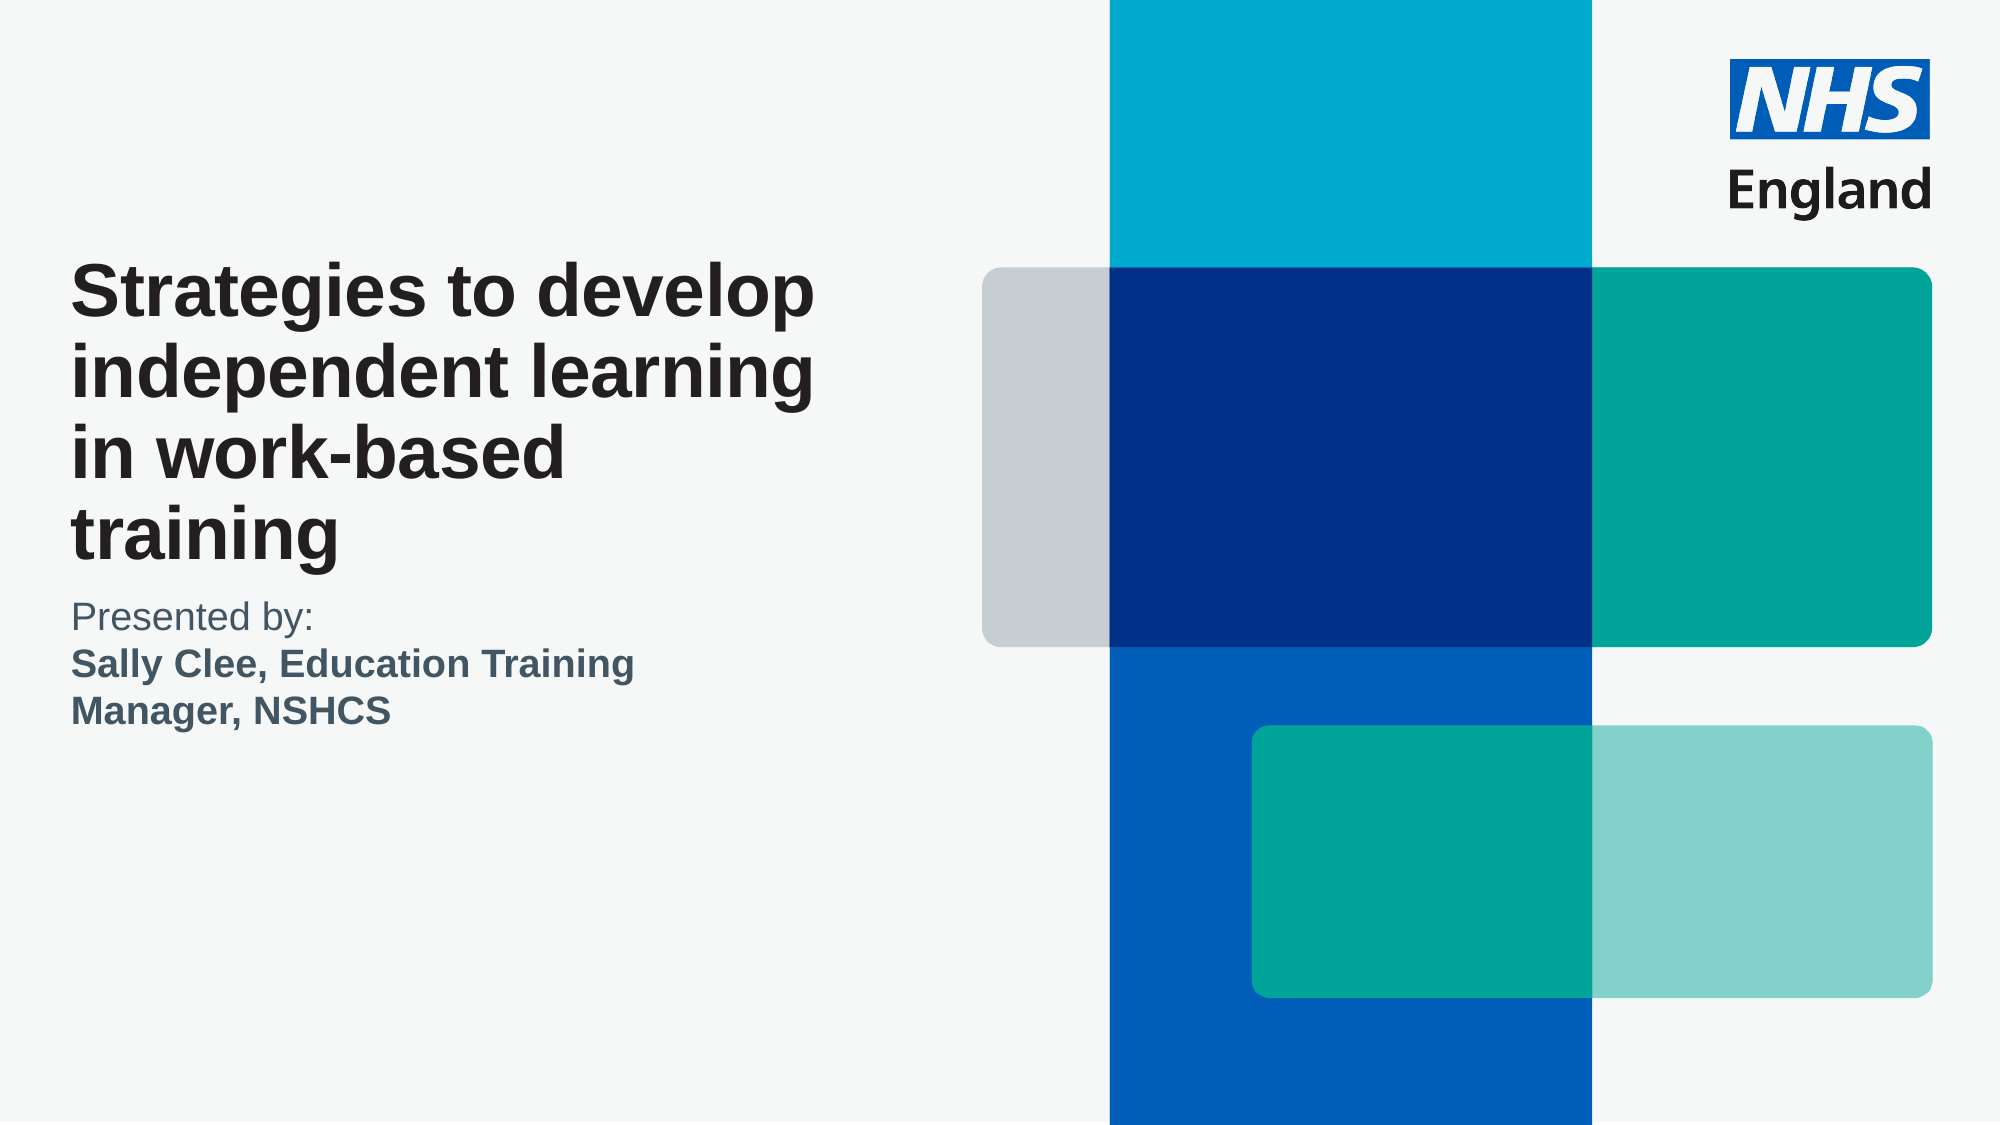

# Strategies to develop independent learning in work-based training
Presented by:
Sally Clee, Education Training Manager, NSHCS